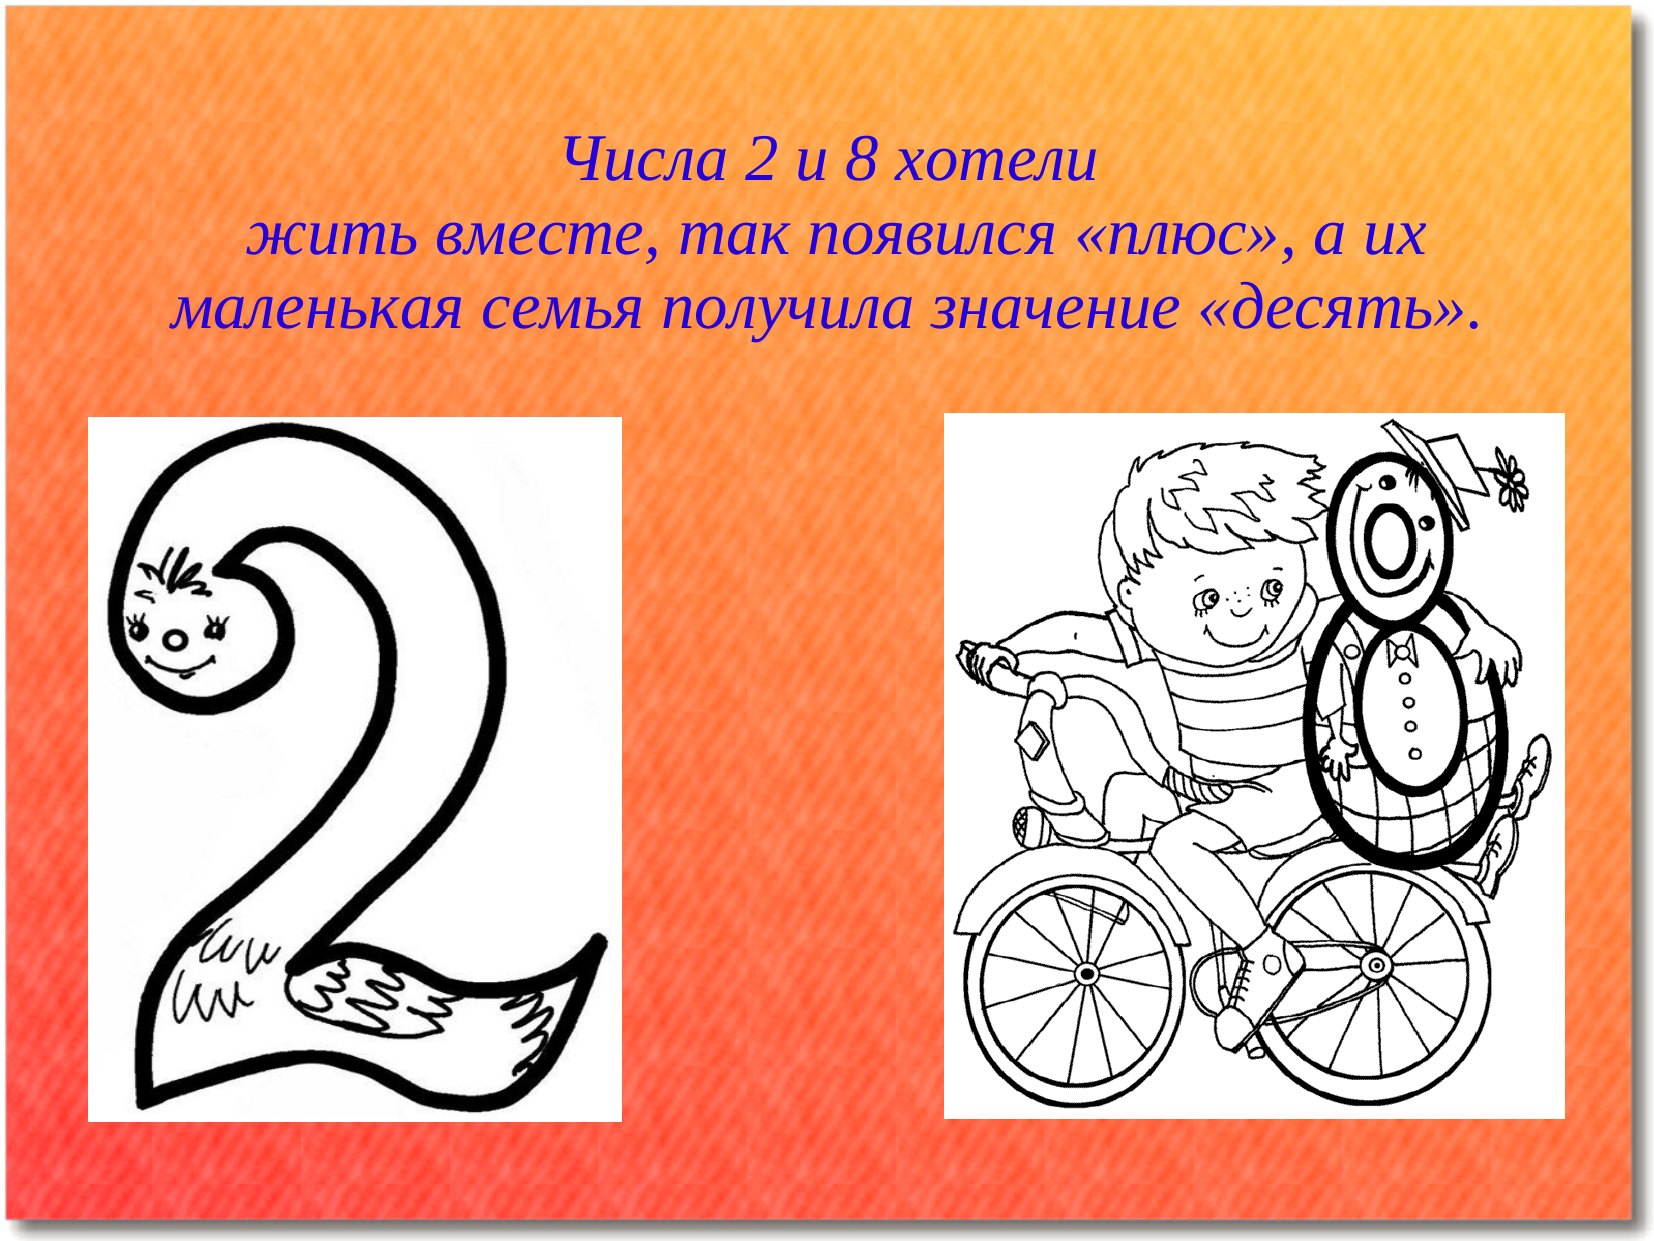

# Числа 2 и 8 хотели
 жить вместе, так появился «плюс», а их маленькая семья получила значение «десять».